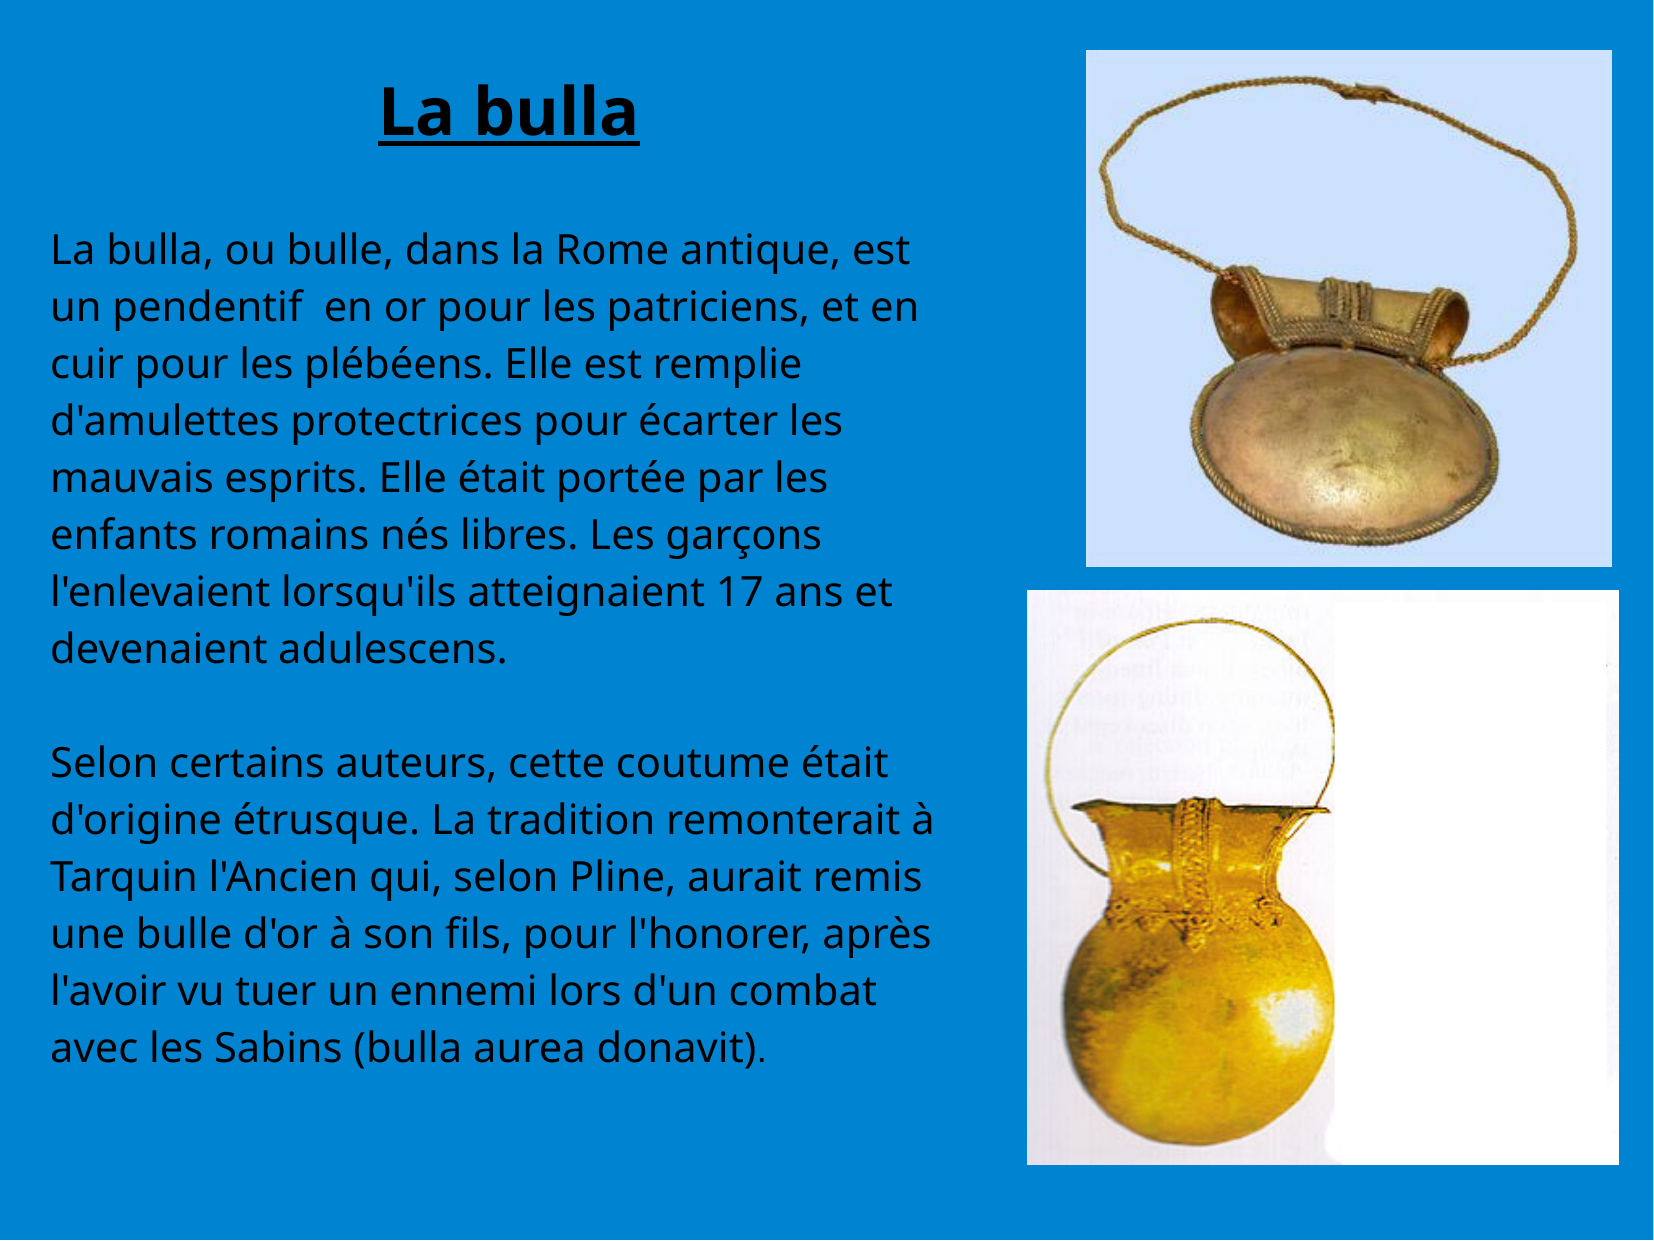

La bulla
La bulla, ou bulle, dans la Rome antique, est un pendentif en or pour les patriciens, et en cuir pour les plébéens. Elle est remplie d'amulettes protectrices pour écarter les mauvais esprits. Elle était portée par les enfants romains nés libres. Les garçons l'enlevaient lorsqu'ils atteignaient 17 ans et devenaient adulescens.
Selon certains auteurs, cette coutume était d'origine étrusque. La tradition remonterait à Tarquin l'Ancien qui, selon Pline, aurait remis une bulle d'or à son fils, pour l'honorer, après l'avoir vu tuer un ennemi lors d'un combat avec les Sabins (bulla aurea donavit).